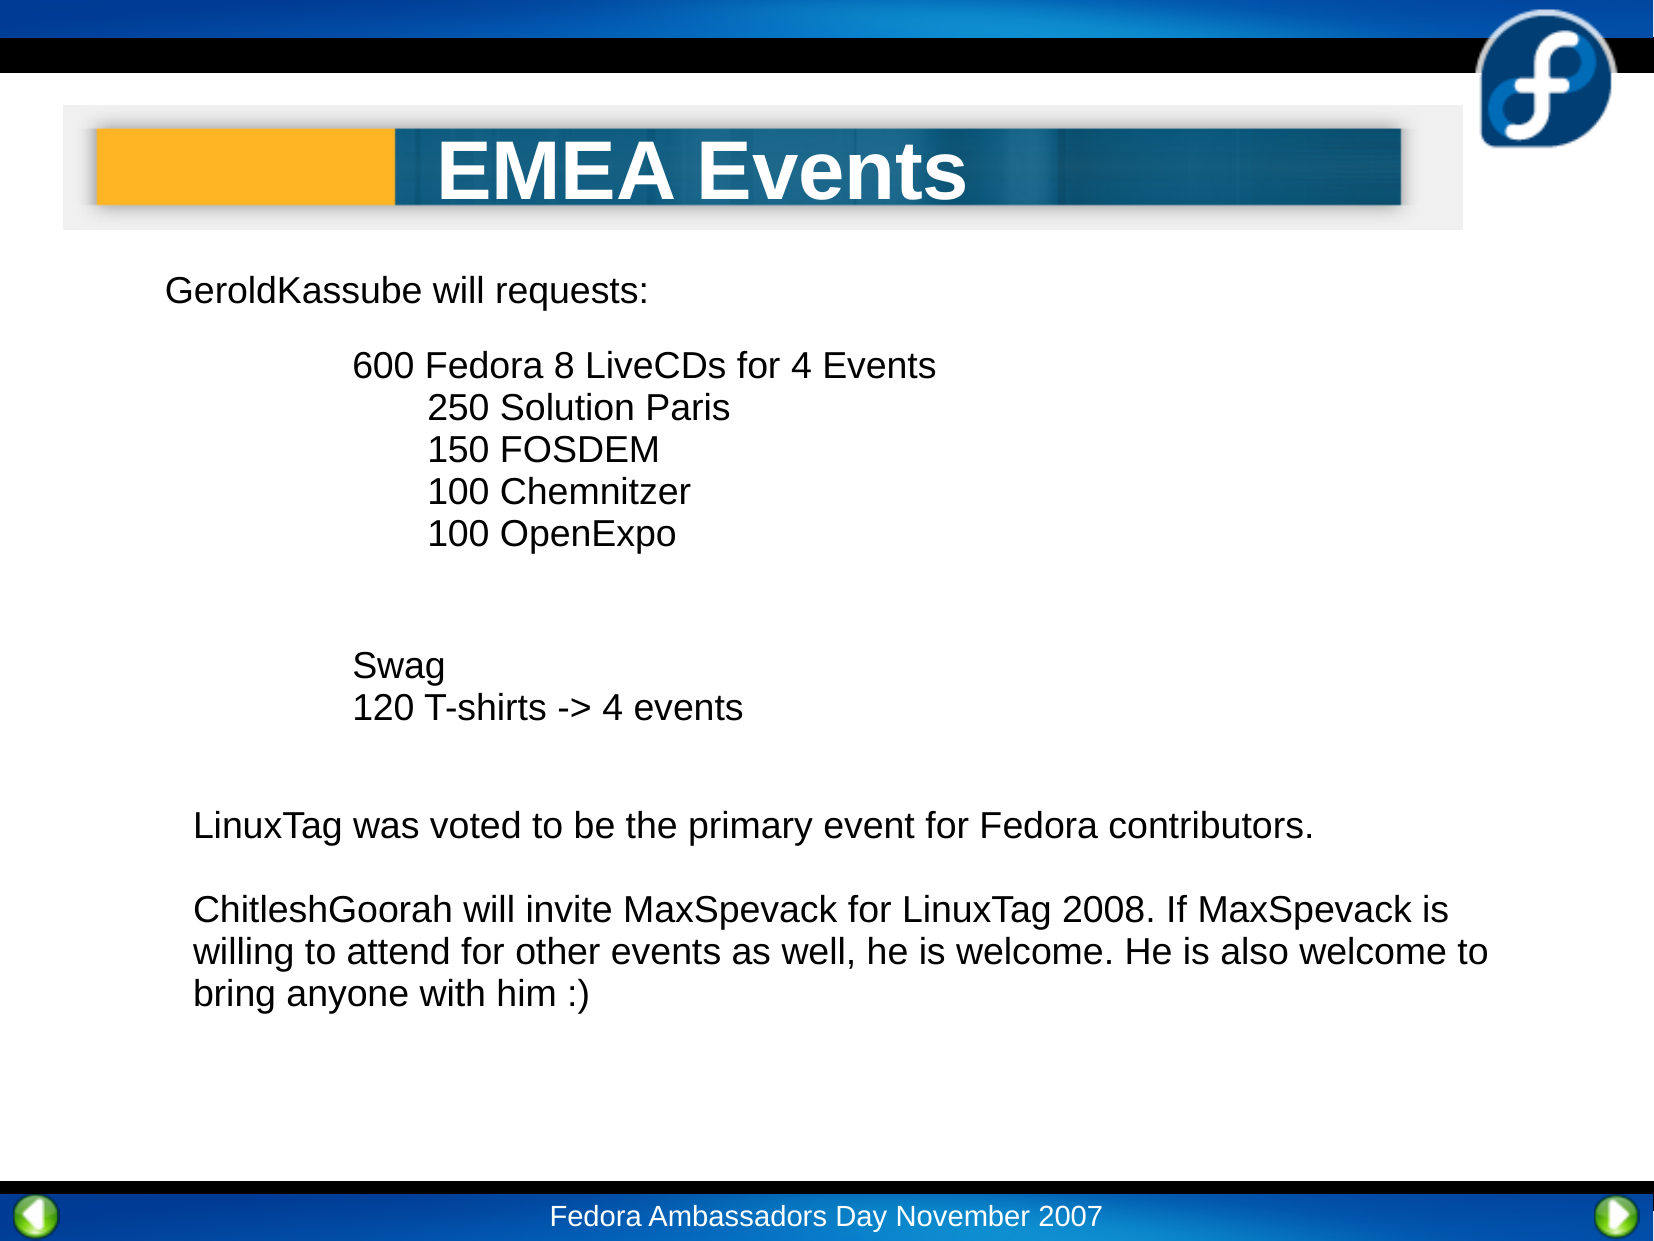

EMEA Events
GeroldKassube will requests:
600 Fedora 8 LiveCDs for 4 Events
	250 Solution Paris
	150 FOSDEM
	100 Chemnitzer
	100 OpenExpo
Swag
120 T-shirts -> 4 events
LinuxTag was voted to be the primary event for Fedora contributors.
ChitleshGoorah will invite MaxSpevack for LinuxTag 2008. If MaxSpevack is
willing to attend for other events as well, he is welcome. He is also welcome to
bring anyone with him :)